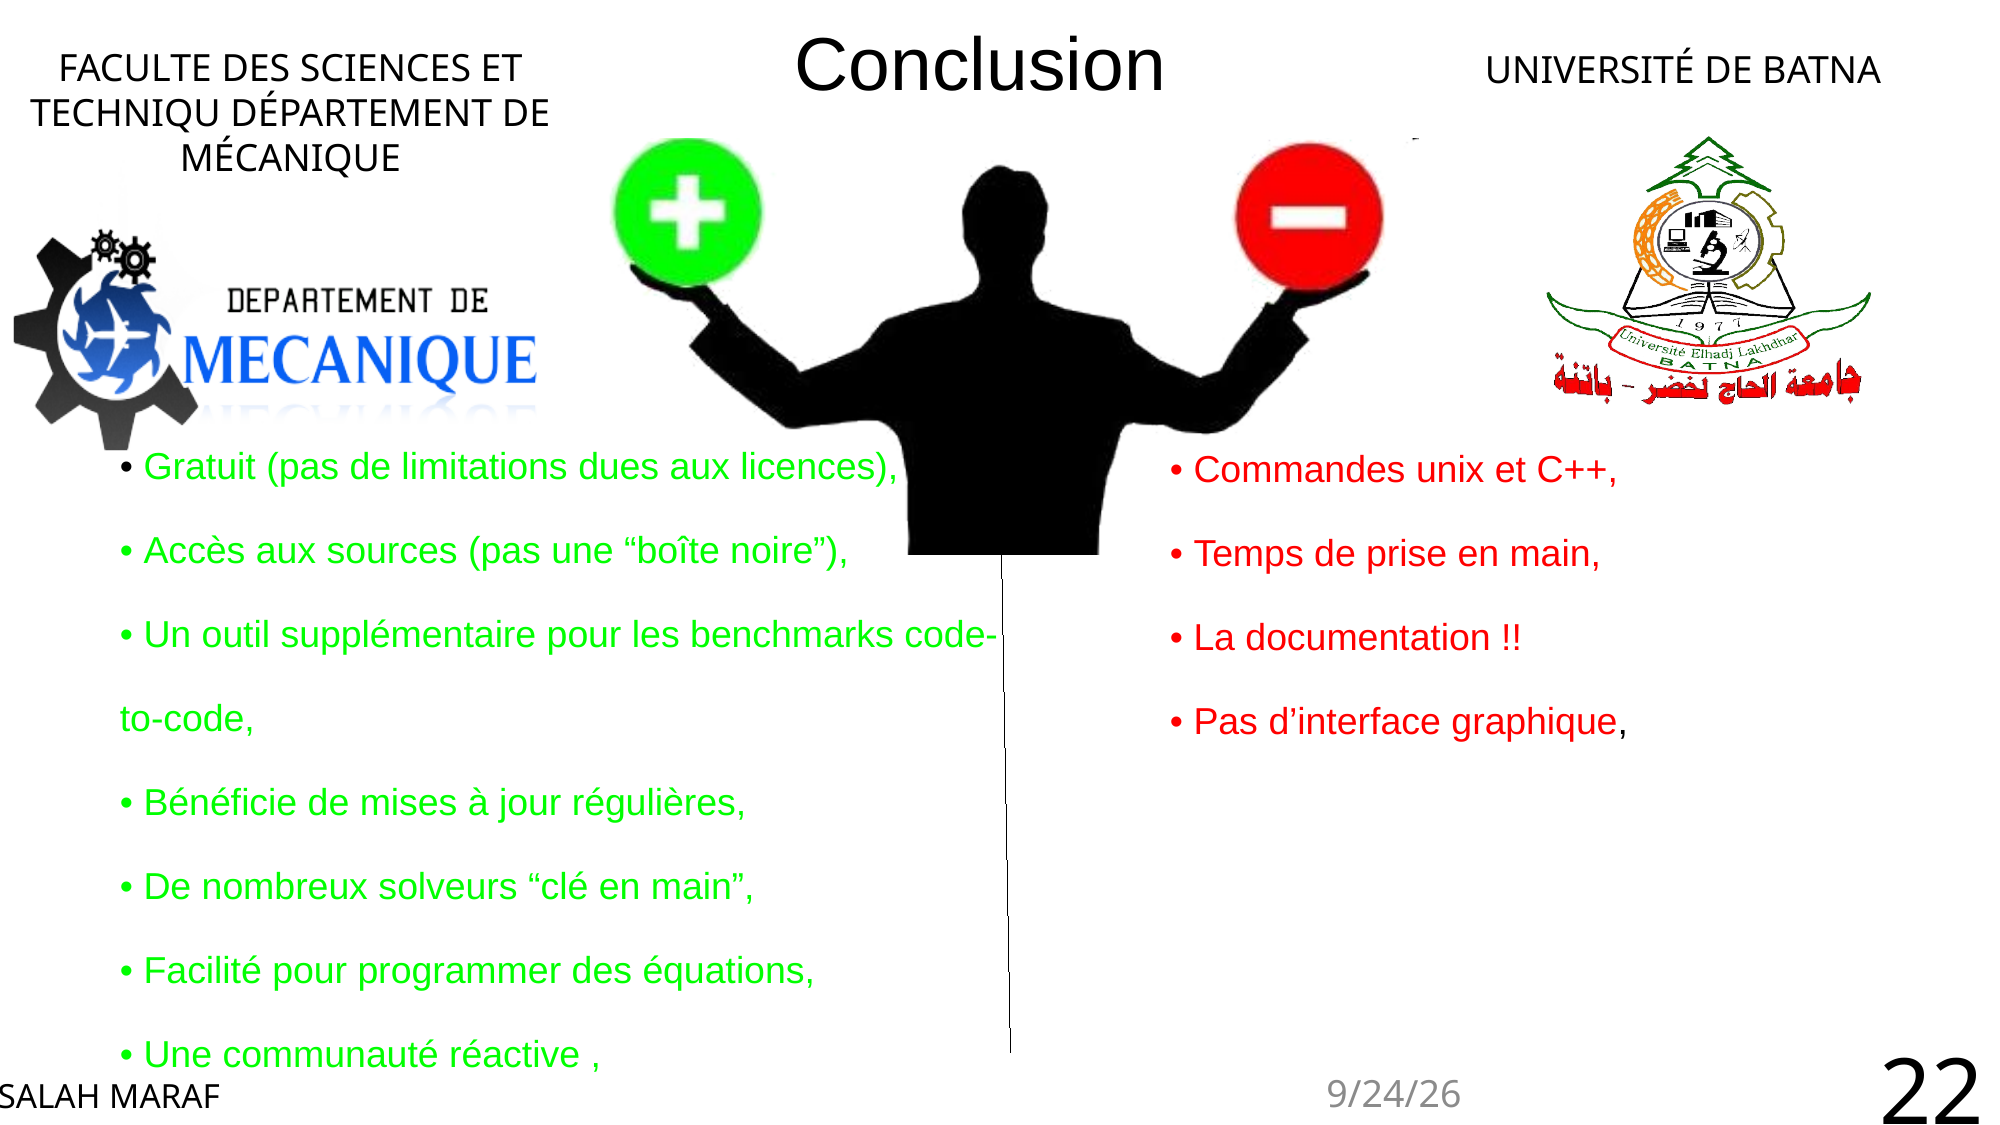

Conclusion
Faculte des Sciences et Techniqu Département de MÉCANIQUE
Université de Batna
• Gratuit (pas de limitations dues aux licences),
• Accès aux sources (pas une “boîte noire”),
• Un outil supplémentaire pour les benchmarks code-
to-code,
• Bénéficie de mises à jour régulières,
• De nombreux solveurs “clé en main”,
• Facilité pour programmer des équations,
• Une communauté réactive ,
• Commandes unix et C++,
• Temps de prise en main,
• La documentation !!
• Pas d’interface graphique,
SALAH MARAF